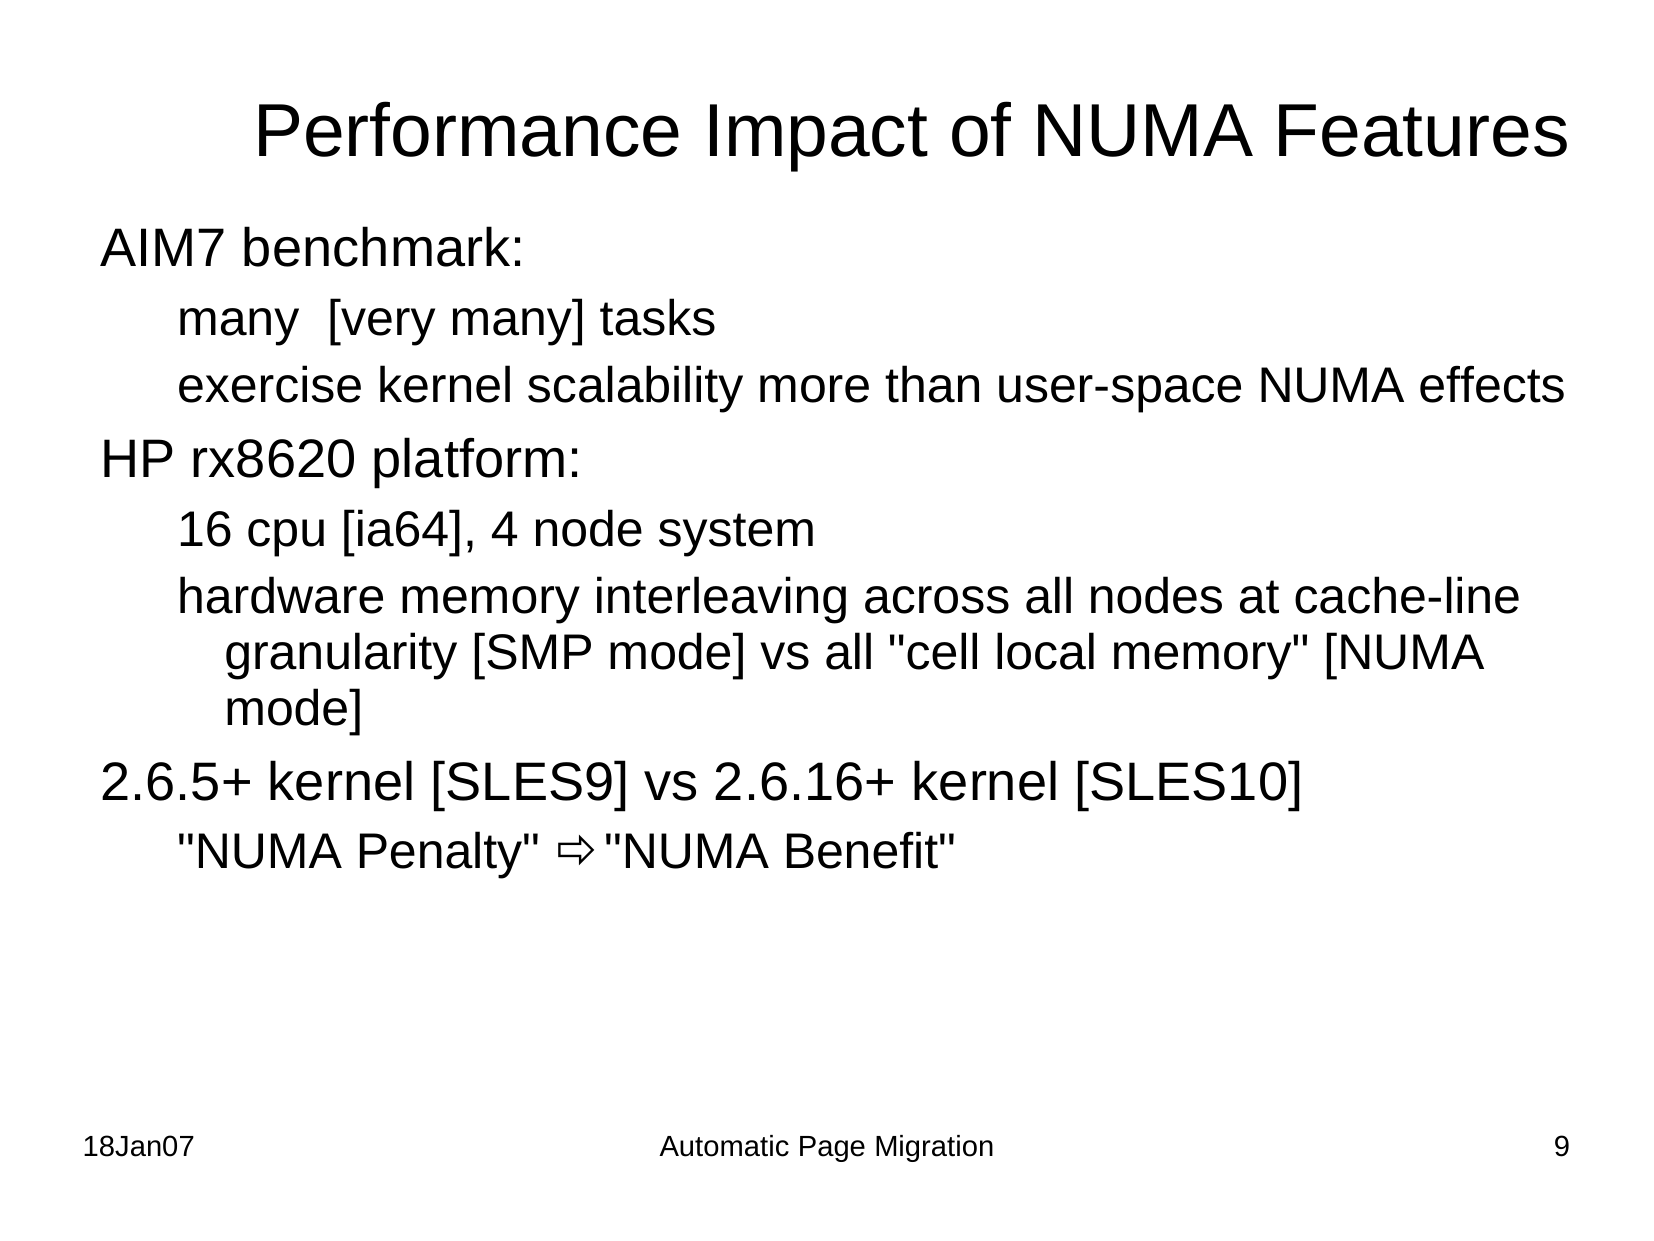

# Performance Impact of NUMA Features
AIM7 benchmark:
many [very many] tasks
exercise kernel scalability more than user-space NUMA effects
HP rx8620 platform:
16 cpu [ia64], 4 node system
hardware memory interleaving across all nodes at cache-line granularity [SMP mode] vs all "cell local memory" [NUMA mode]
2.6.5+ kernel [SLES9] vs 2.6.16+ kernel [SLES10]
"NUMA Penalty" "NUMA Benefit"
18Jan07
Automatic Page Migration
9